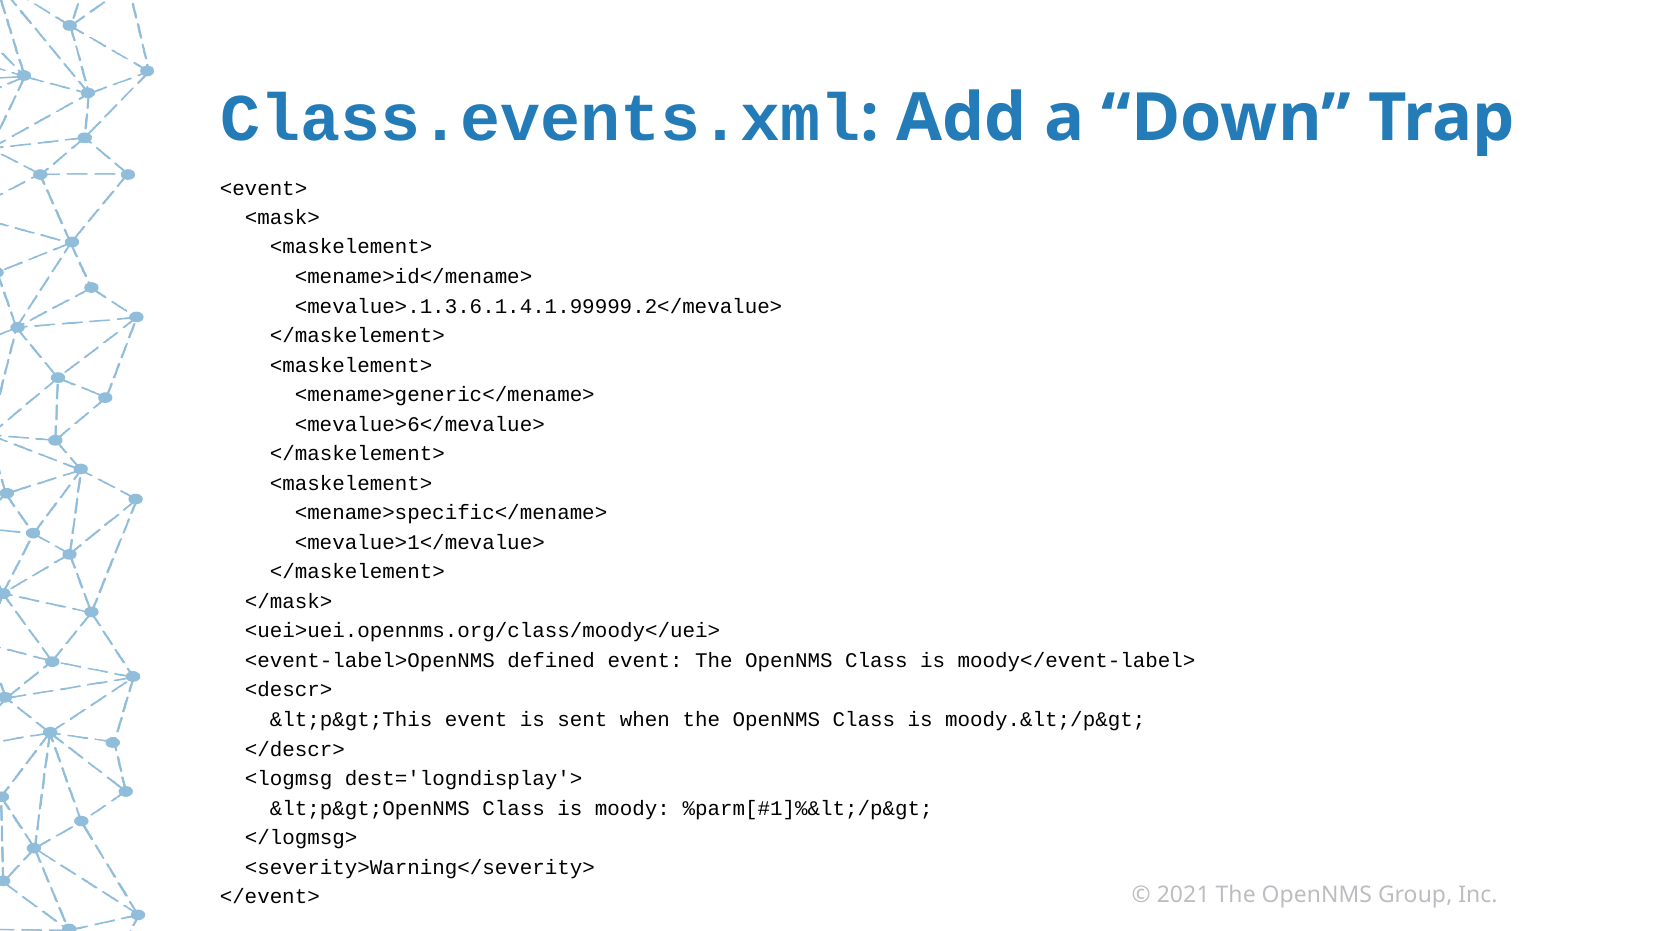

# Class.events.xml: Add a “Down” Trap
 <event>
 <mask>
 <maskelement>
 <mename>id</mename>
 <mevalue>.1.3.6.1.4.1.99999.2</mevalue>
 </maskelement>
 <maskelement>
 <mename>generic</mename>
 <mevalue>6</mevalue>
 </maskelement>
 <maskelement>
 <mename>specific</mename>
 <mevalue>1</mevalue>
 </maskelement>
 </mask>
 <uei>uei.opennms.org/class/moody</uei>
 <event-label>OpenNMS defined event: The OpenNMS Class is moody</event-label>
 <descr>
 &lt;p&gt;This event is sent when the OpenNMS Class is moody.&lt;/p&gt;
 </descr>
 <logmsg dest='logndisplay'>
 &lt;p&gt;OpenNMS Class is moody: %parm[#1]%&lt;/p&gt;
 </logmsg>
 <severity>Warning</severity>
 </event>